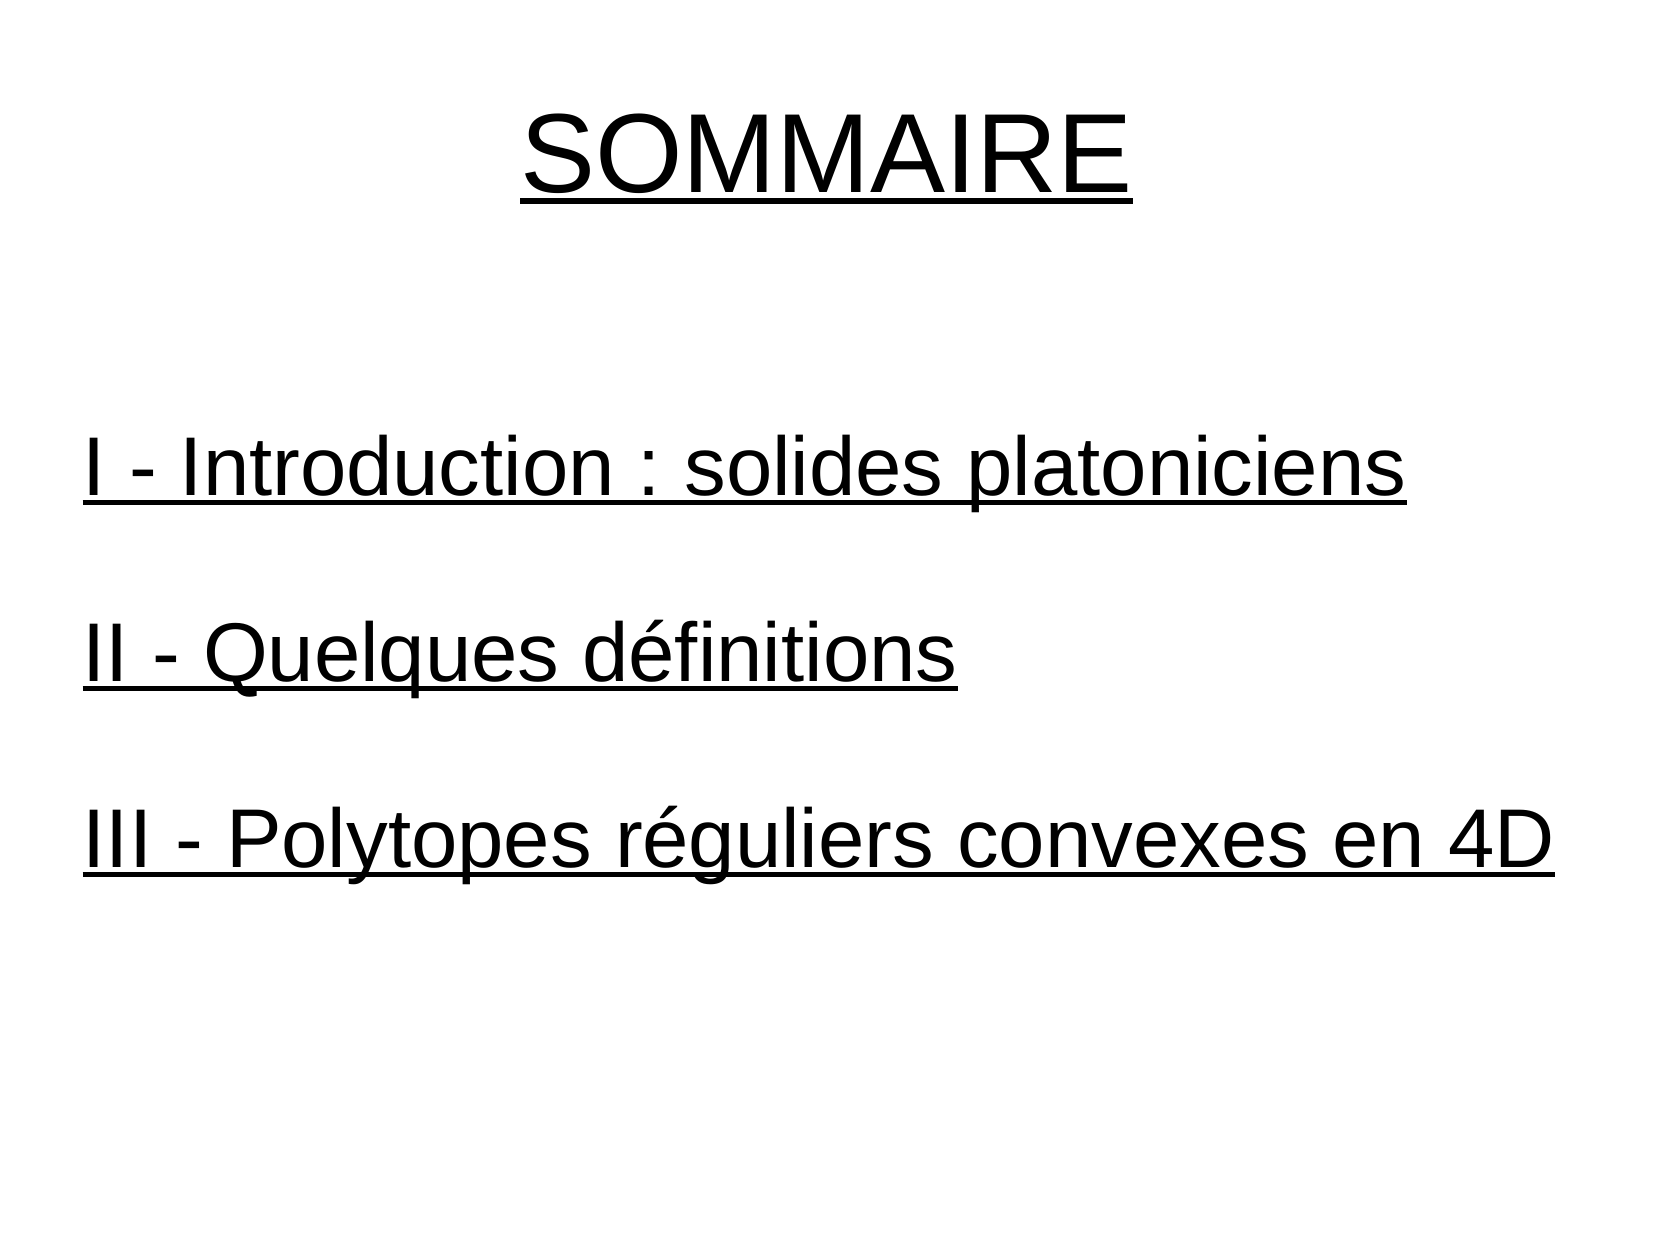

# SOMMAIRE
I - Introduction : solides platoniciens
II - Quelques définitions
III - Polytopes réguliers convexes en 4D